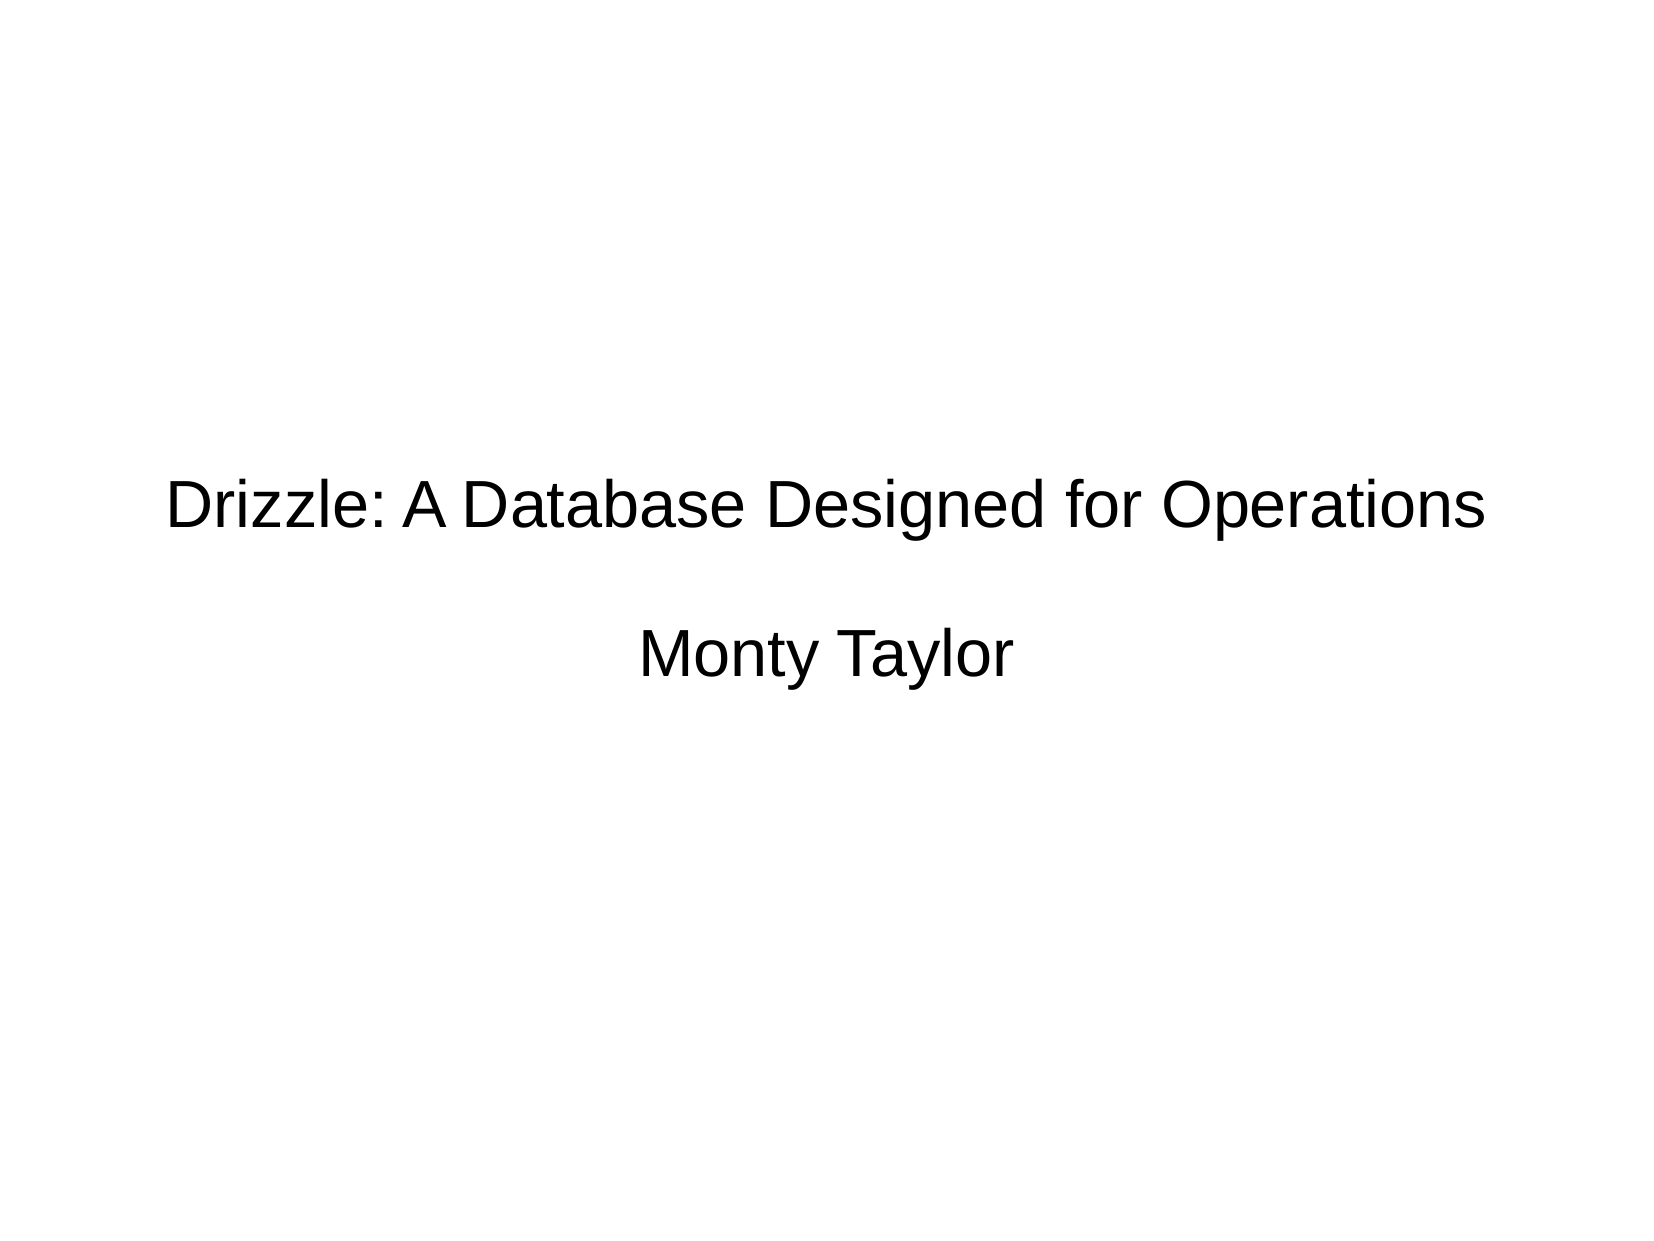

# Drizzle: A Database Designed for Operations
Monty Taylor